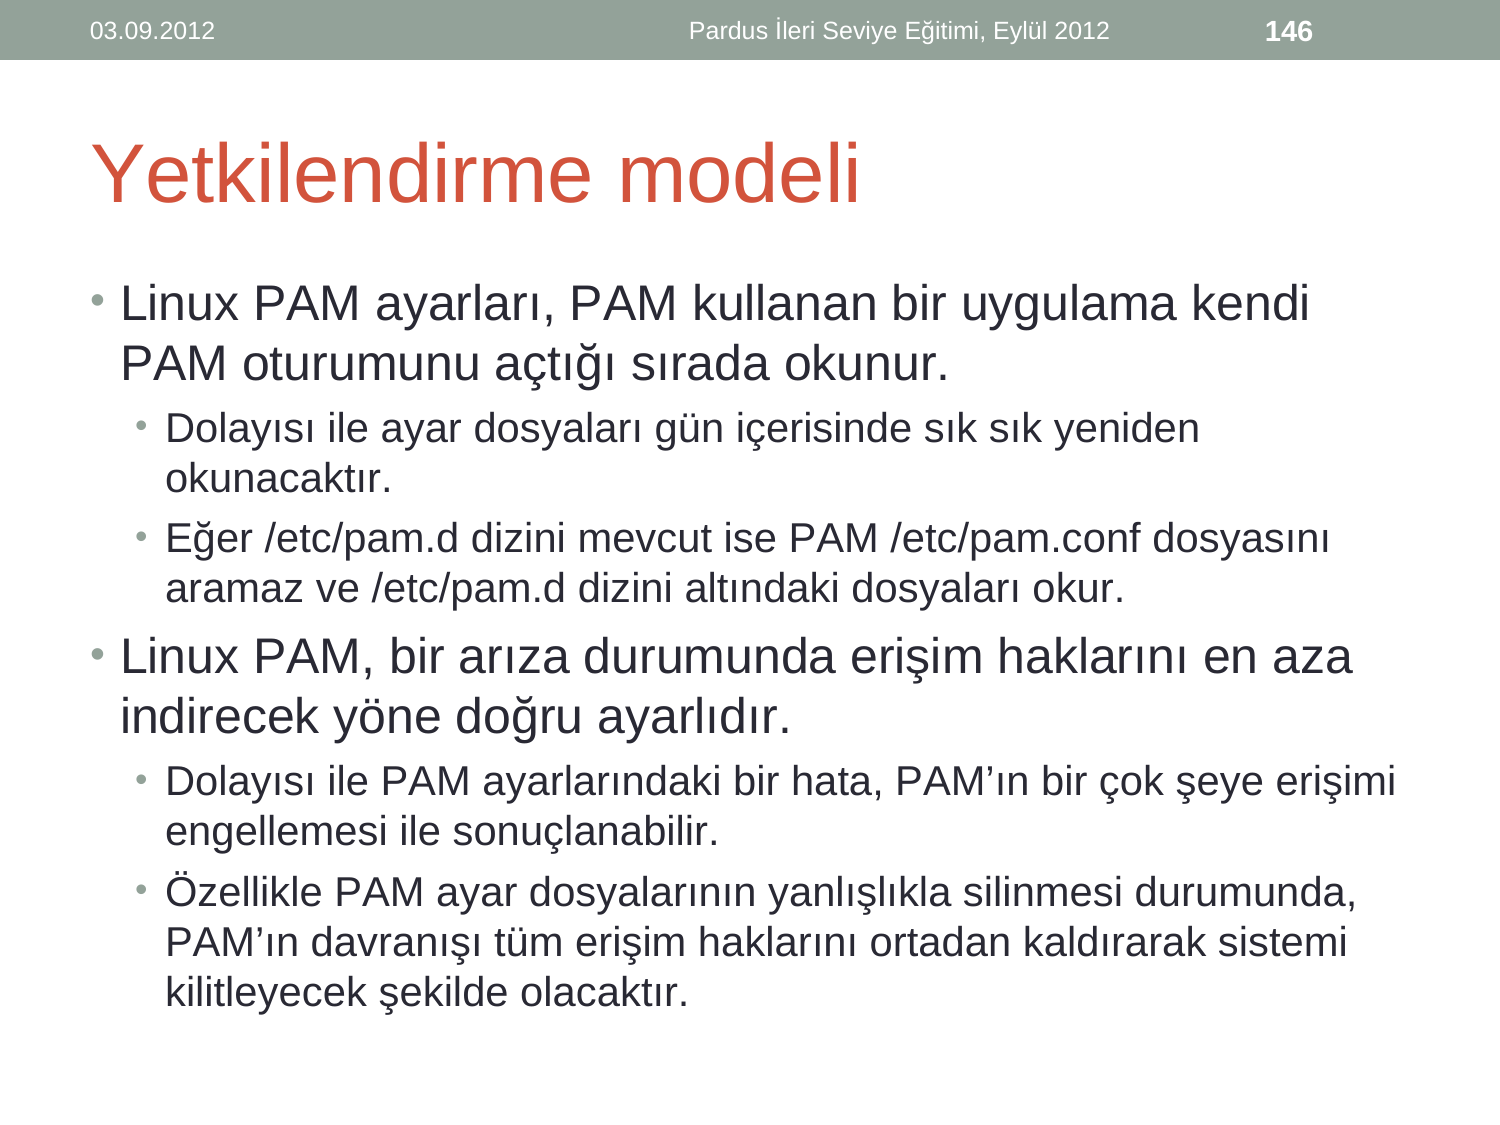

03.09.2012
Pardus İleri Seviye Eğitimi, Eylül 2012
# Yetkilendirme modeli
Linux PAM ayarları, PAM kullanan bir uygulama kendi PAM oturumunu açtığı sırada okunur.
Dolayısı ile ayar dosyaları gün içerisinde sık sık yeniden okunacaktır.
Eğer /etc/pam.d dizini mevcut ise PAM /etc/pam.conf dosyasını aramaz ve /etc/pam.d dizini altındaki dosyaları okur.
Linux PAM, bir arıza durumunda erişim haklarını en aza indirecek yöne doğru ayarlıdır.
Dolayısı ile PAM ayarlarındaki bir hata, PAM’ın bir çok şeye erişimi engellemesi ile sonuçlanabilir.
Özellikle PAM ayar dosyalarının yanlışlıkla silinmesi durumunda, PAM’ın davranışı tüm erişim haklarını ortadan kaldırarak sistemi kilitleyecek şekilde olacaktır.